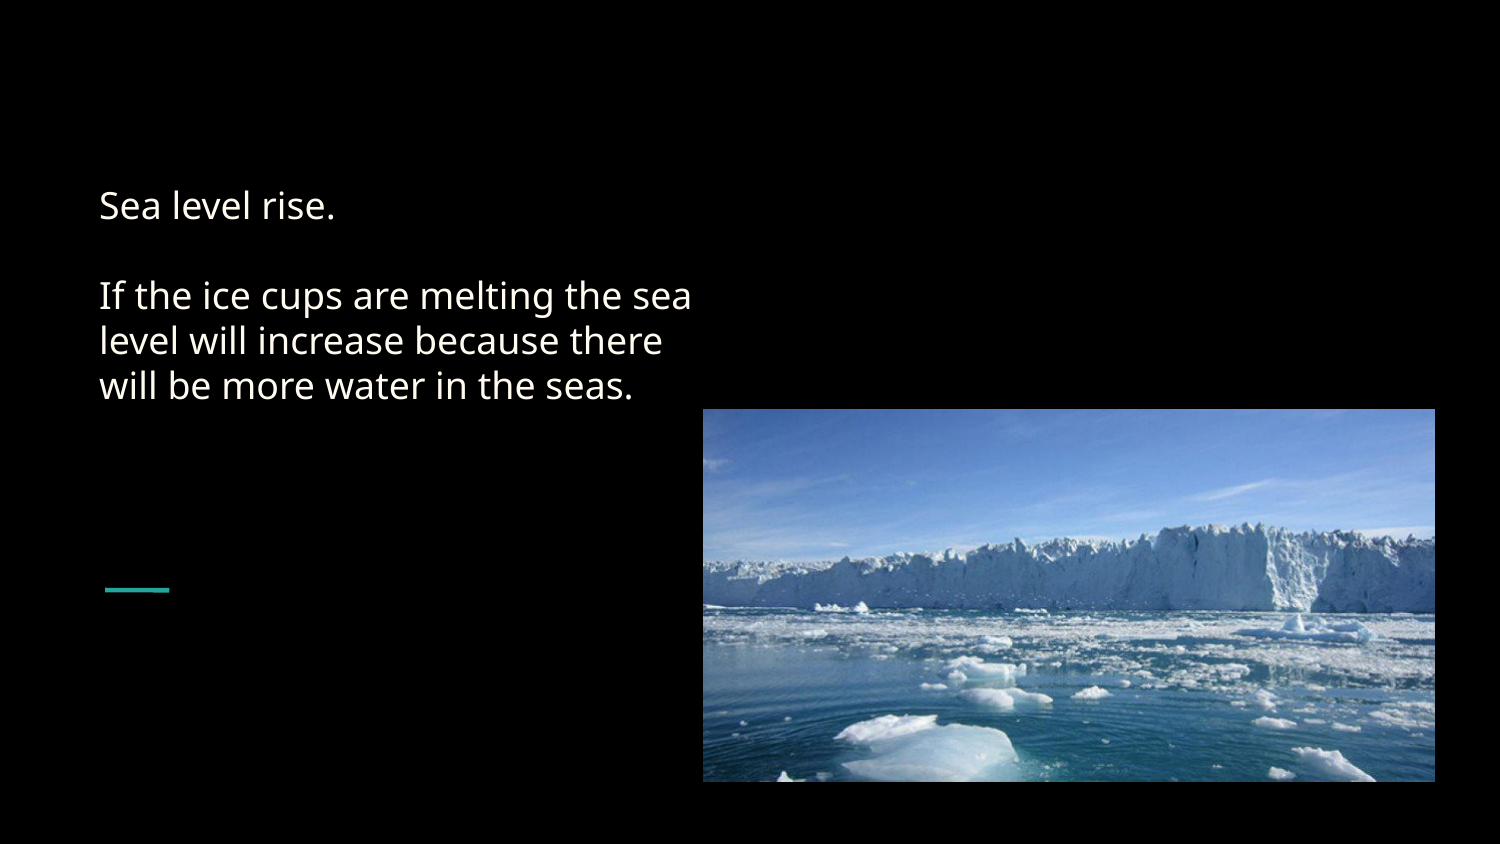

# Sea level rise. If the ice cups are melting the sea level will increase because there will be more water in the seas.